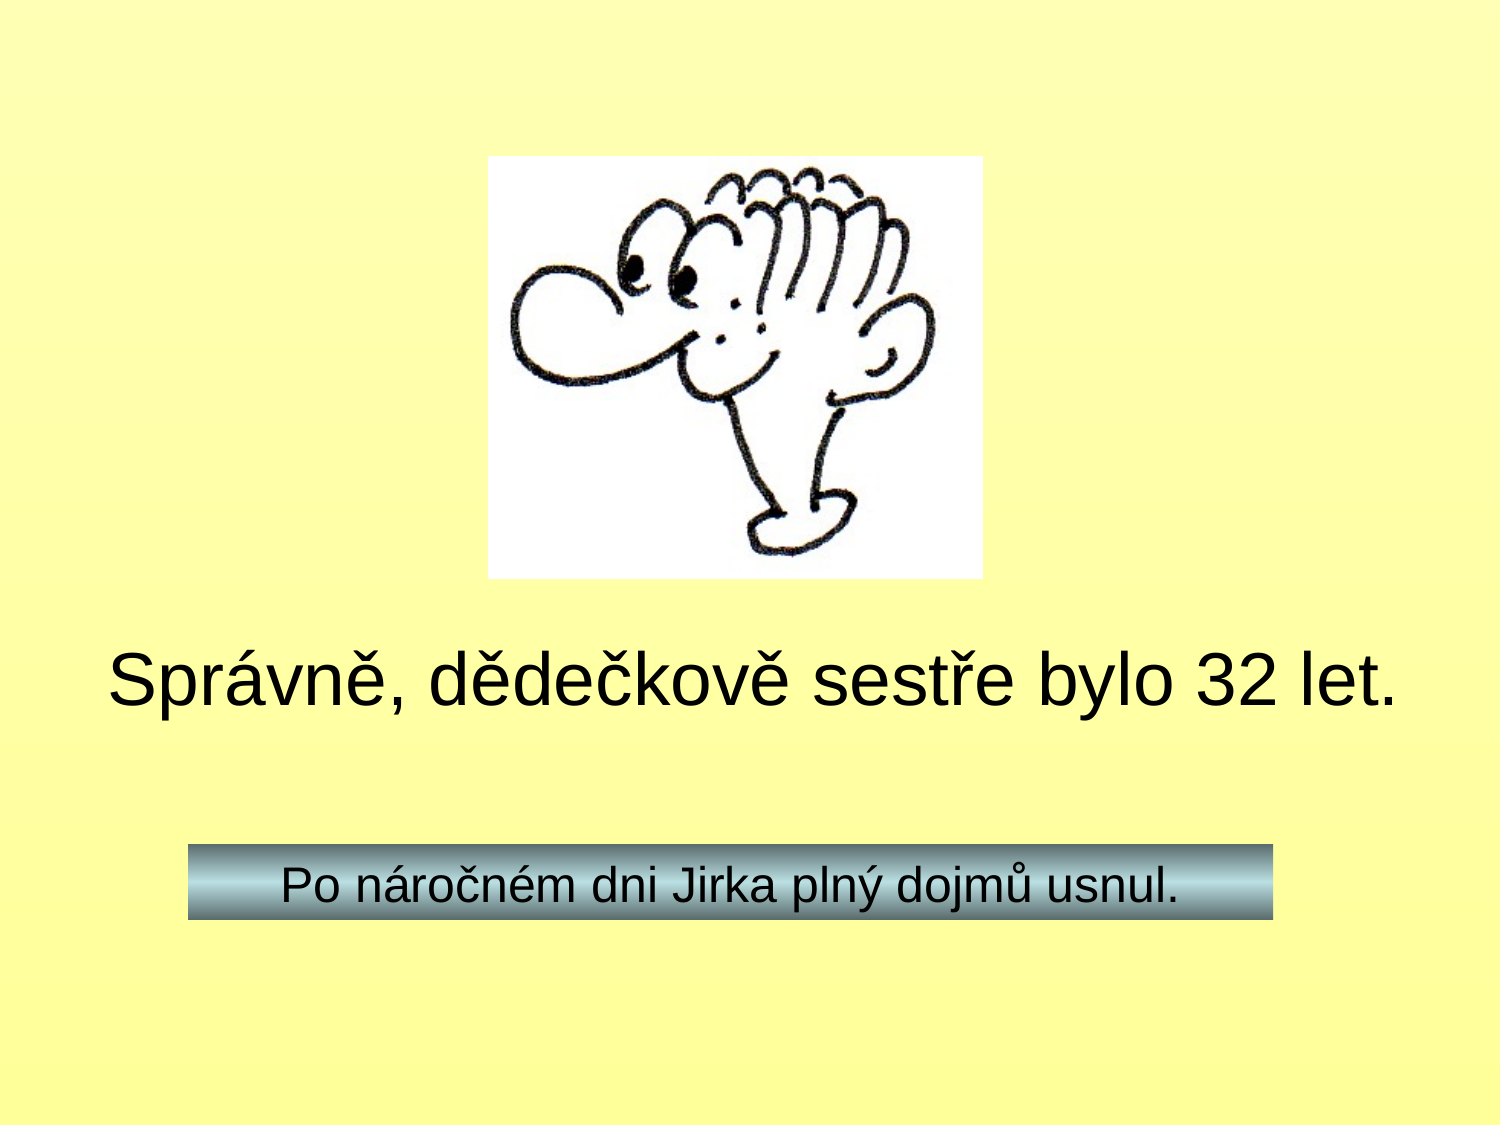

# Správně, dědečkově sestře bylo 32 let.
Po náročném dni Jirka plný dojmů usnul.